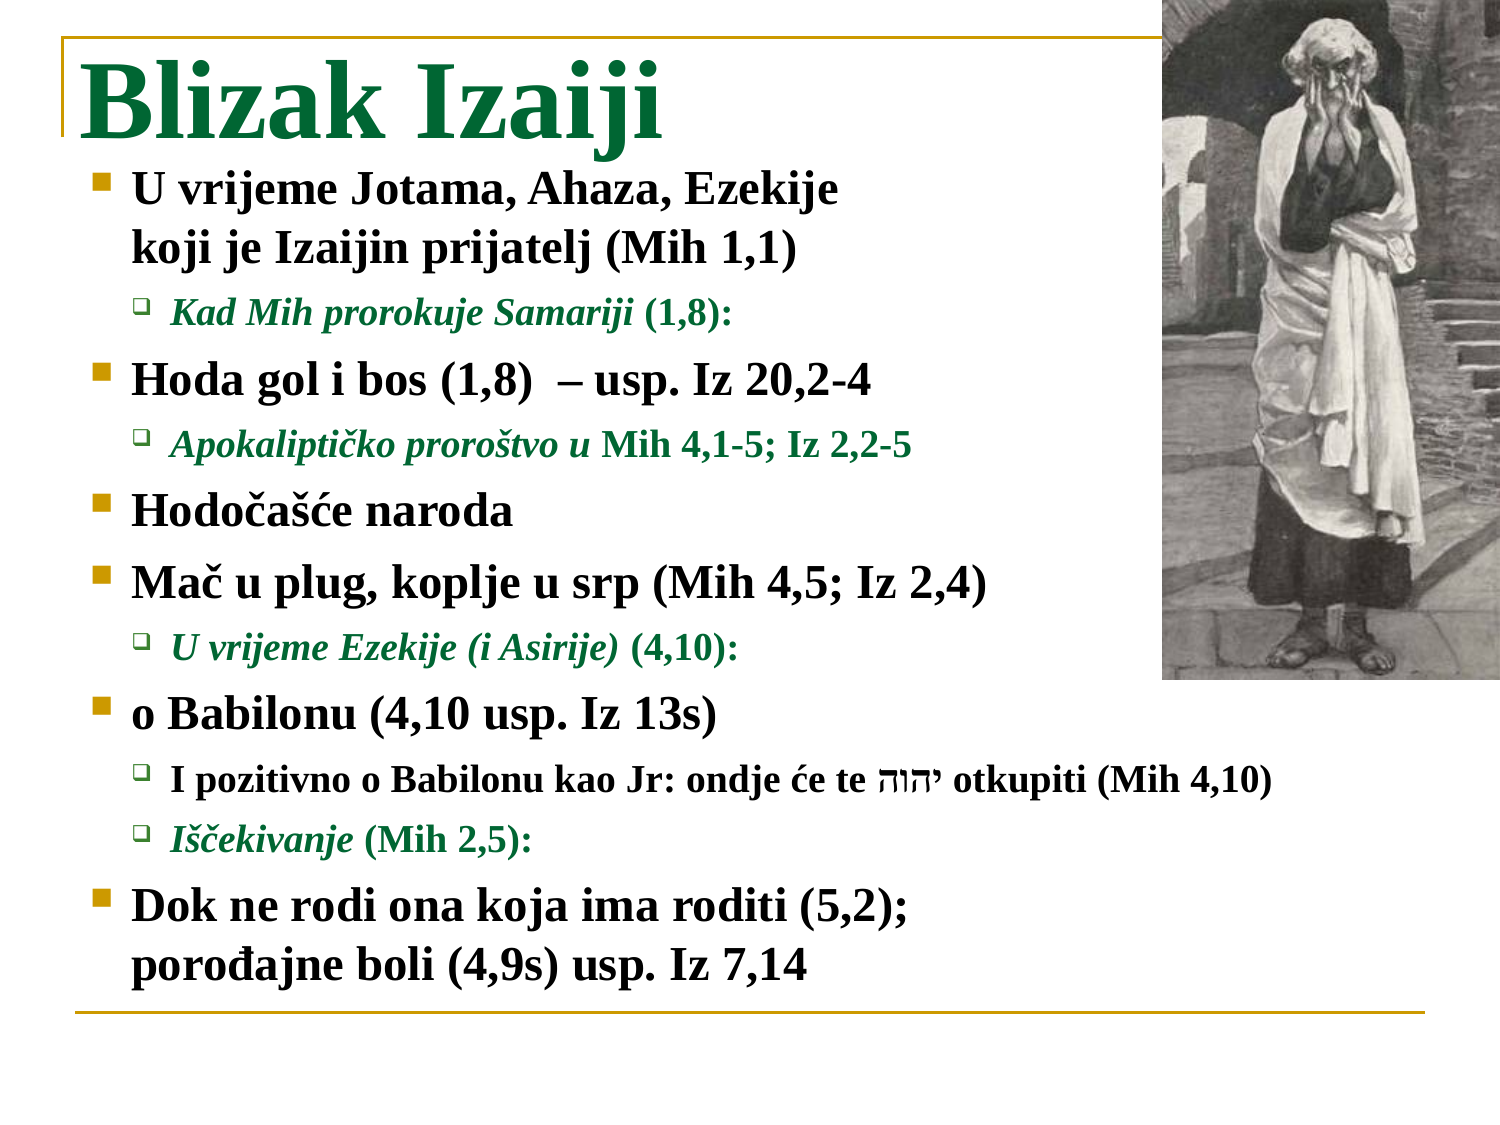

# Blizak Izaiji
U vrijeme Jotama, Ahaza, Ezekije
koji je Izaijin prijatelj (Mih 1,1)
Kad Mih prorokuje Samariji (1,8):
Hoda gol i bos (1,8) – usp. Iz 20,2-4
Apokaliptičko proroštvo u Mih 4,1-5; Iz 2,2-5
Hodočašće naroda
Mač u plug, koplje u srp (Mih 4,5; Iz 2,4)
U vrijeme Ezekije (i Asirije) (4,10):
o Babilonu (4,10 usp. Iz 13s)
I pozitivno o Babilonu kao Jr: ondje će te יהוה otkupiti (Mih 4,10)
Iščekivanje (Mih 2,5):
Dok ne rodi ona koja ima roditi (5,2);
porođajne boli (4,9s) usp. Iz 7,14